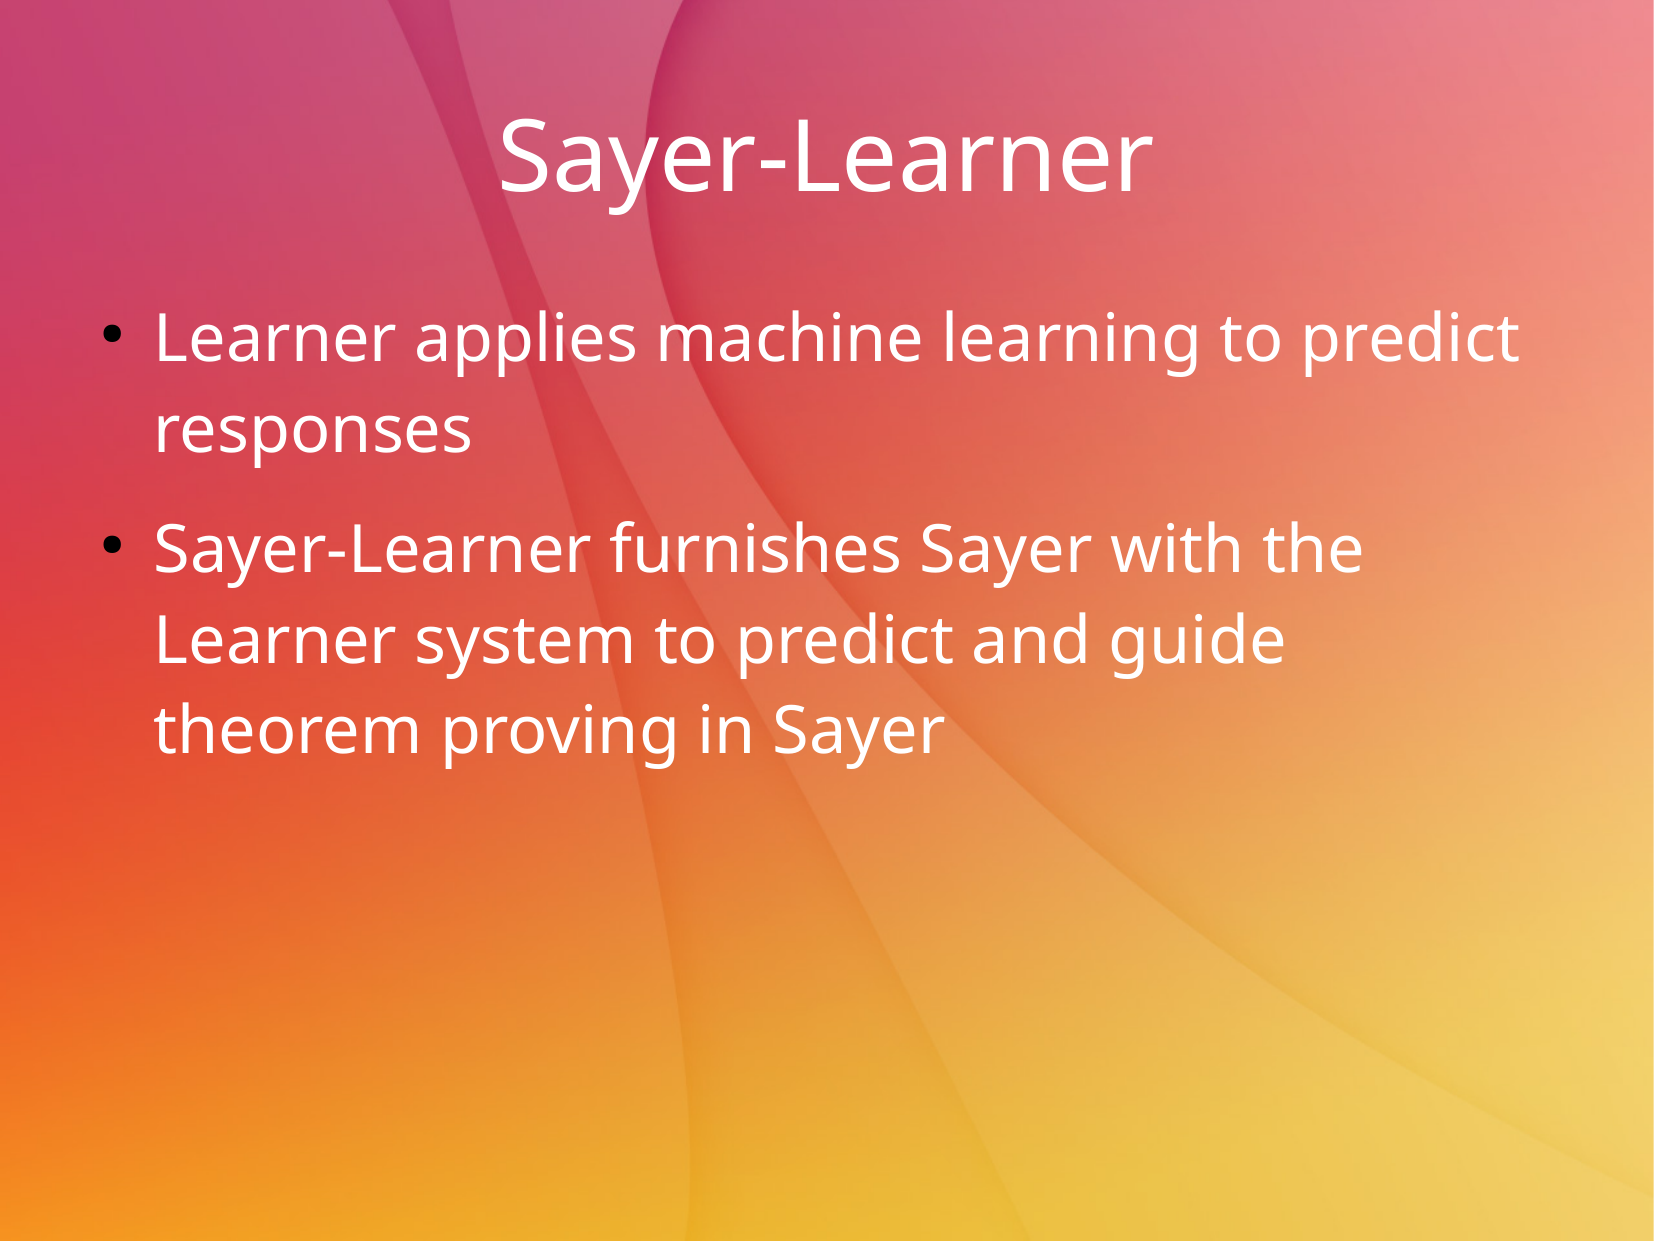

# Sayer-Learner
Learner applies machine learning to predict responses
Sayer-Learner furnishes Sayer with the Learner system to predict and guide theorem proving in Sayer